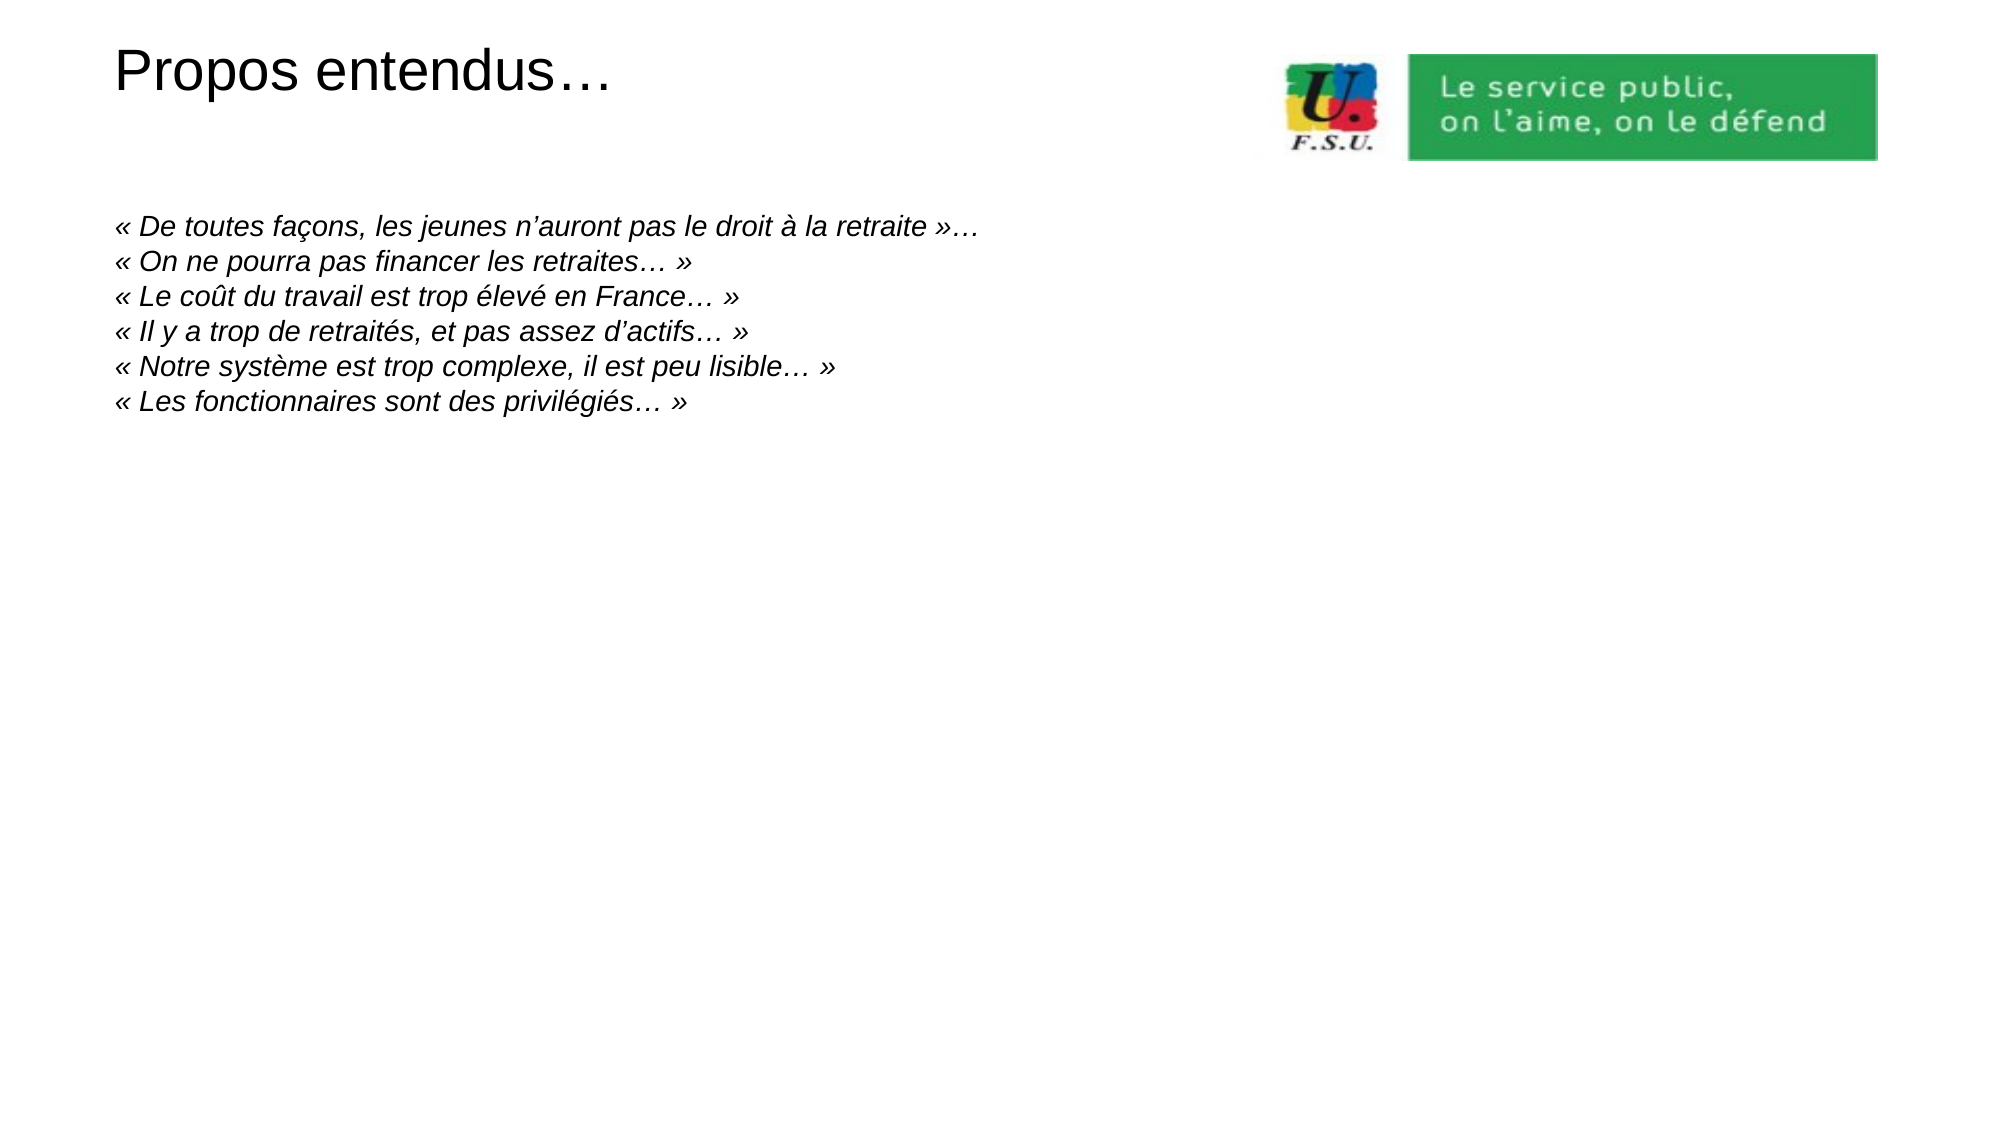

# Propos entendus…
« De toutes façons, les jeunes n’auront pas le droit à la retraite »…
« On ne pourra pas financer les retraites… »
« Le coût du travail est trop élevé en France… »
« Il y a trop de retraités, et pas assez d’actifs… »
« Notre système est trop complexe, il est peu lisible… »
« Les fonctionnaires sont des privilégiés… »